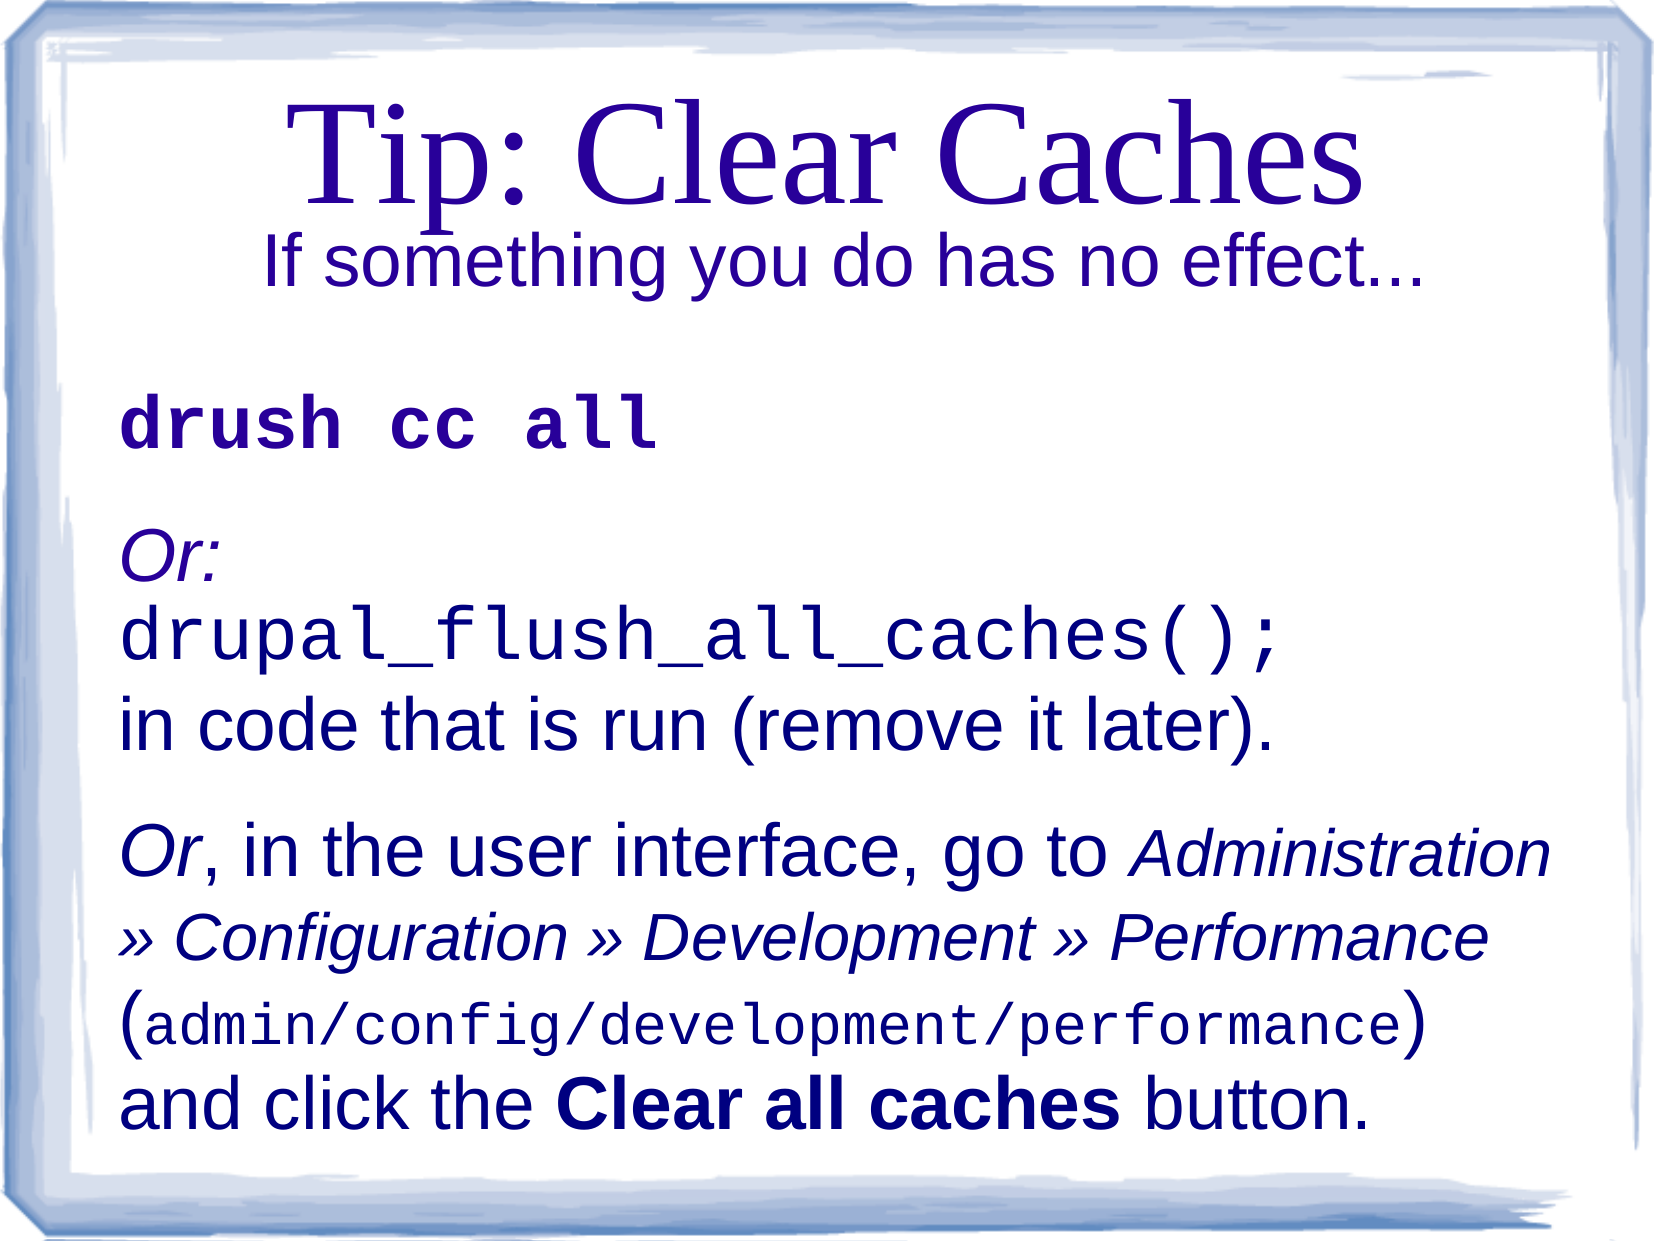

# Tip: Clear Caches
If something you do has no effect...
drush cc all
Or:
drupal_flush_all_caches();
in code that is run (remove it later).
Or, in the user interface, go to Administration » Configuration » Development » Performance (admin/config/development/performance) and click the Clear all caches button.